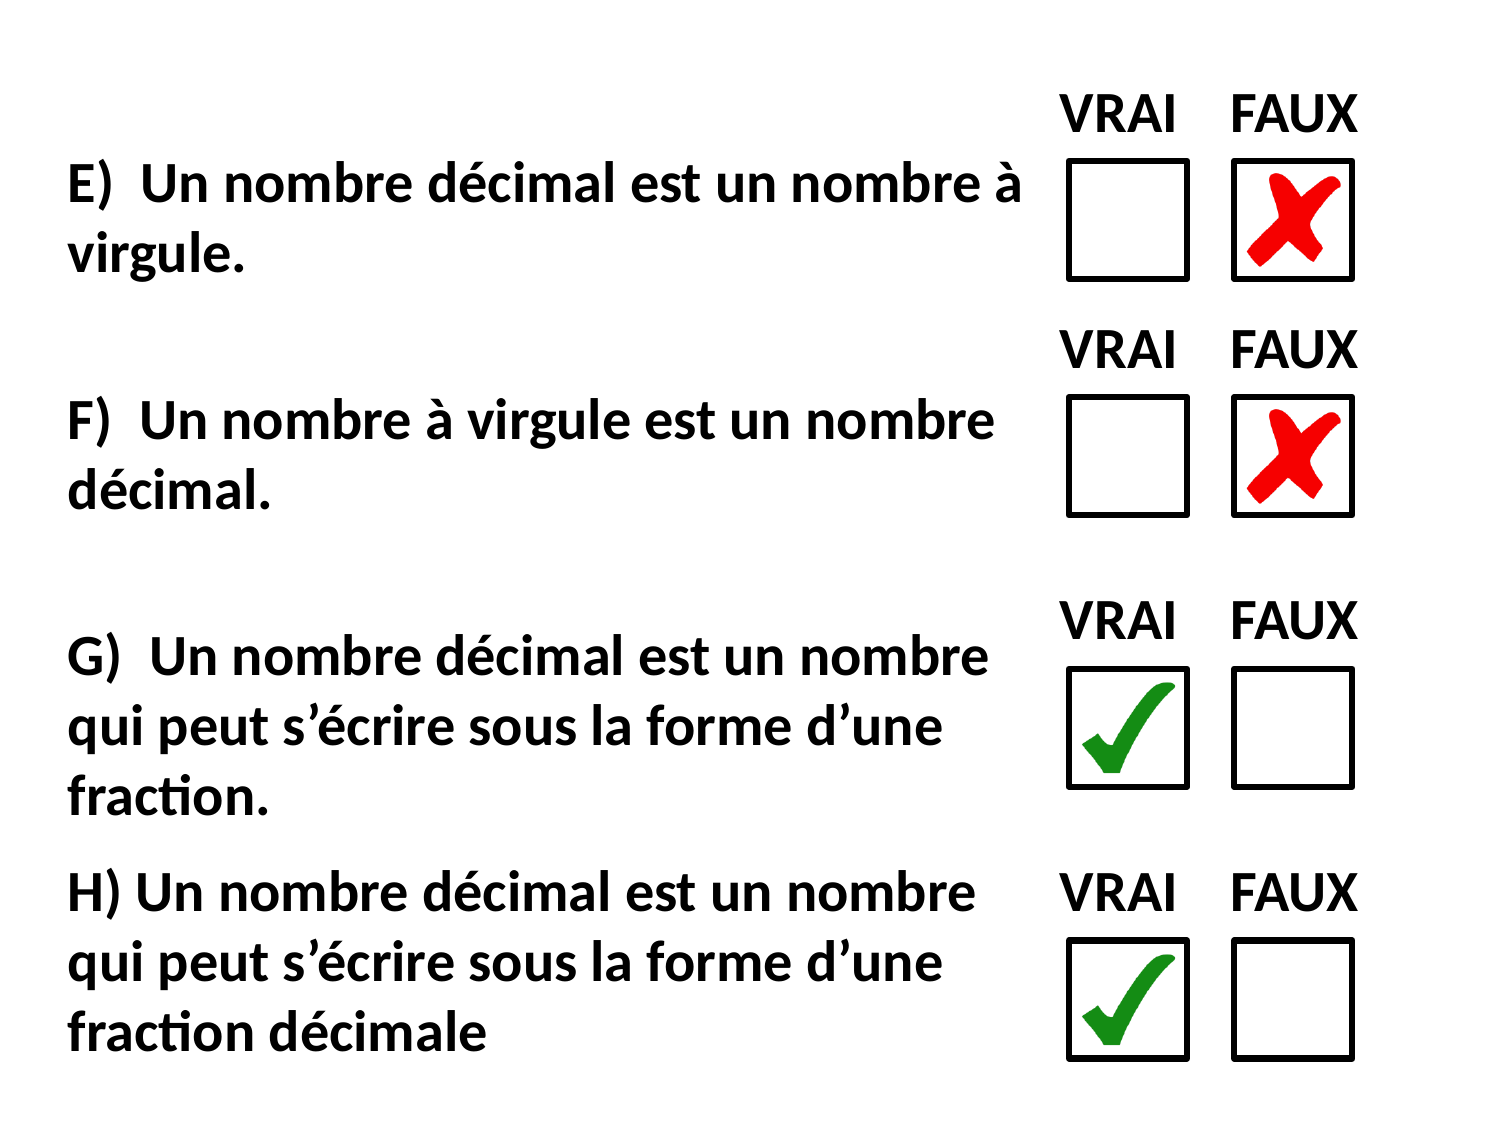

VRAI FAUX
E) Un nombre décimal est un nombre à virgule.
VRAI FAUX
F) Un nombre à virgule est un nombre décimal.
VRAI FAUX
G) Un nombre décimal est un nombre qui peut s’écrire sous la forme d’une fraction.
H) Un nombre décimal est un nombre qui peut s’écrire sous la forme d’une fraction décimale
VRAI FAUX